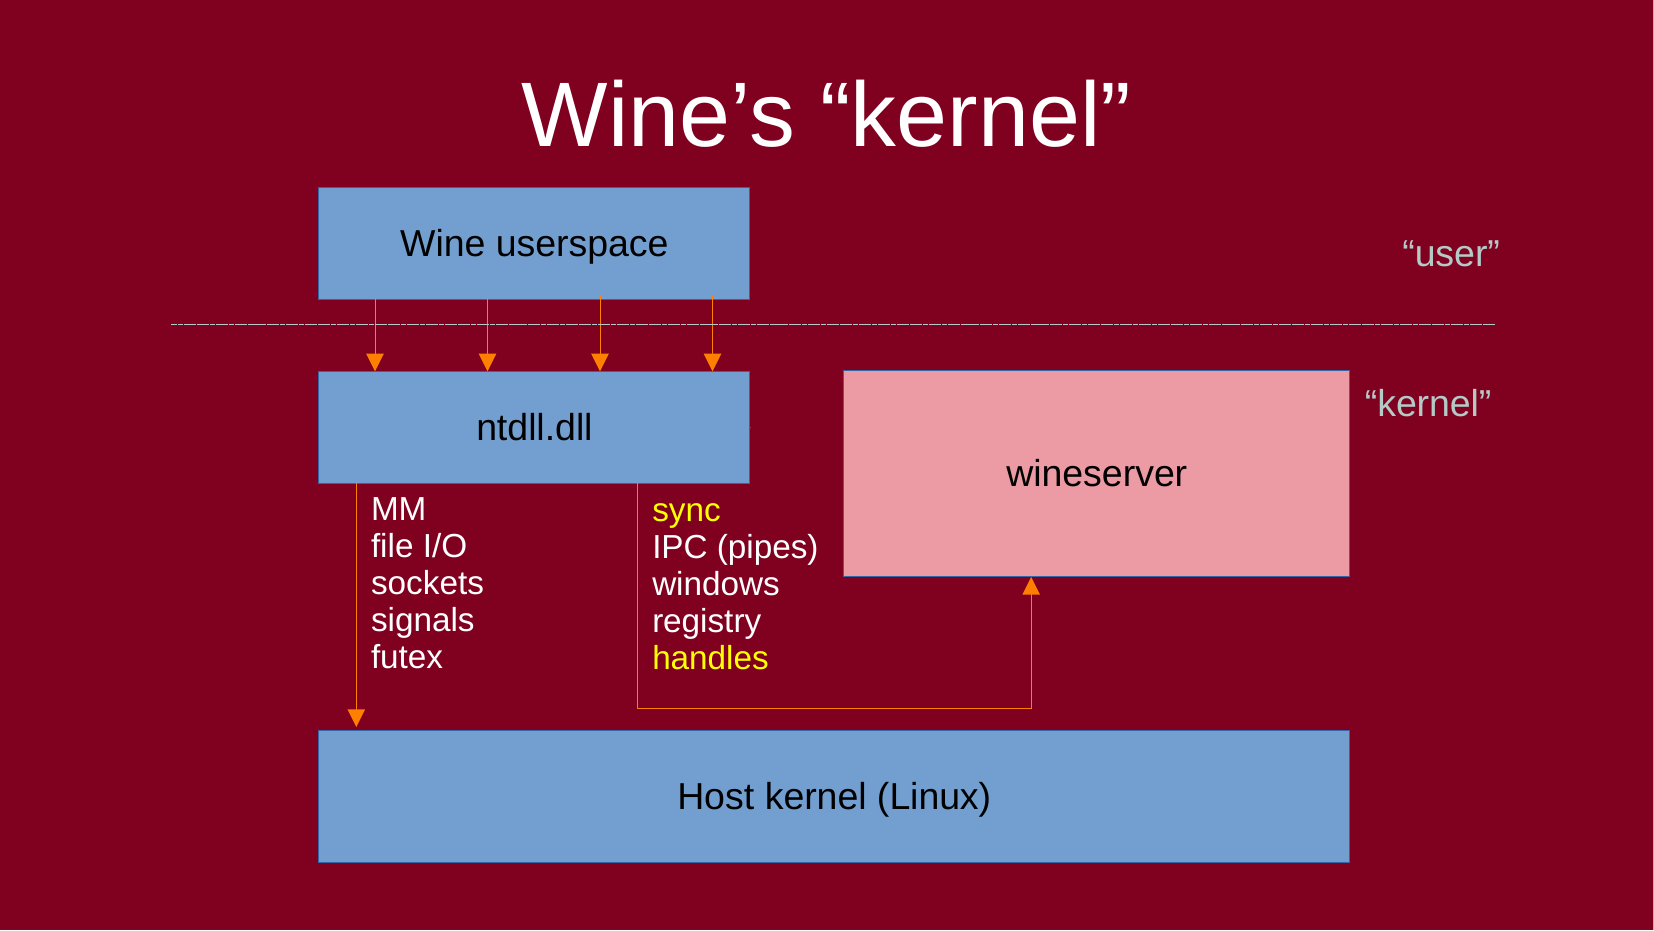

# Wine’s “kernel”
Wine userspace
“user”
wineserver
ntdll.dll
“kernel”
MM
file I/O
sockets
signals
futex
sync
IPC (pipes)
windows
registry
handles
Host kernel (Linux)